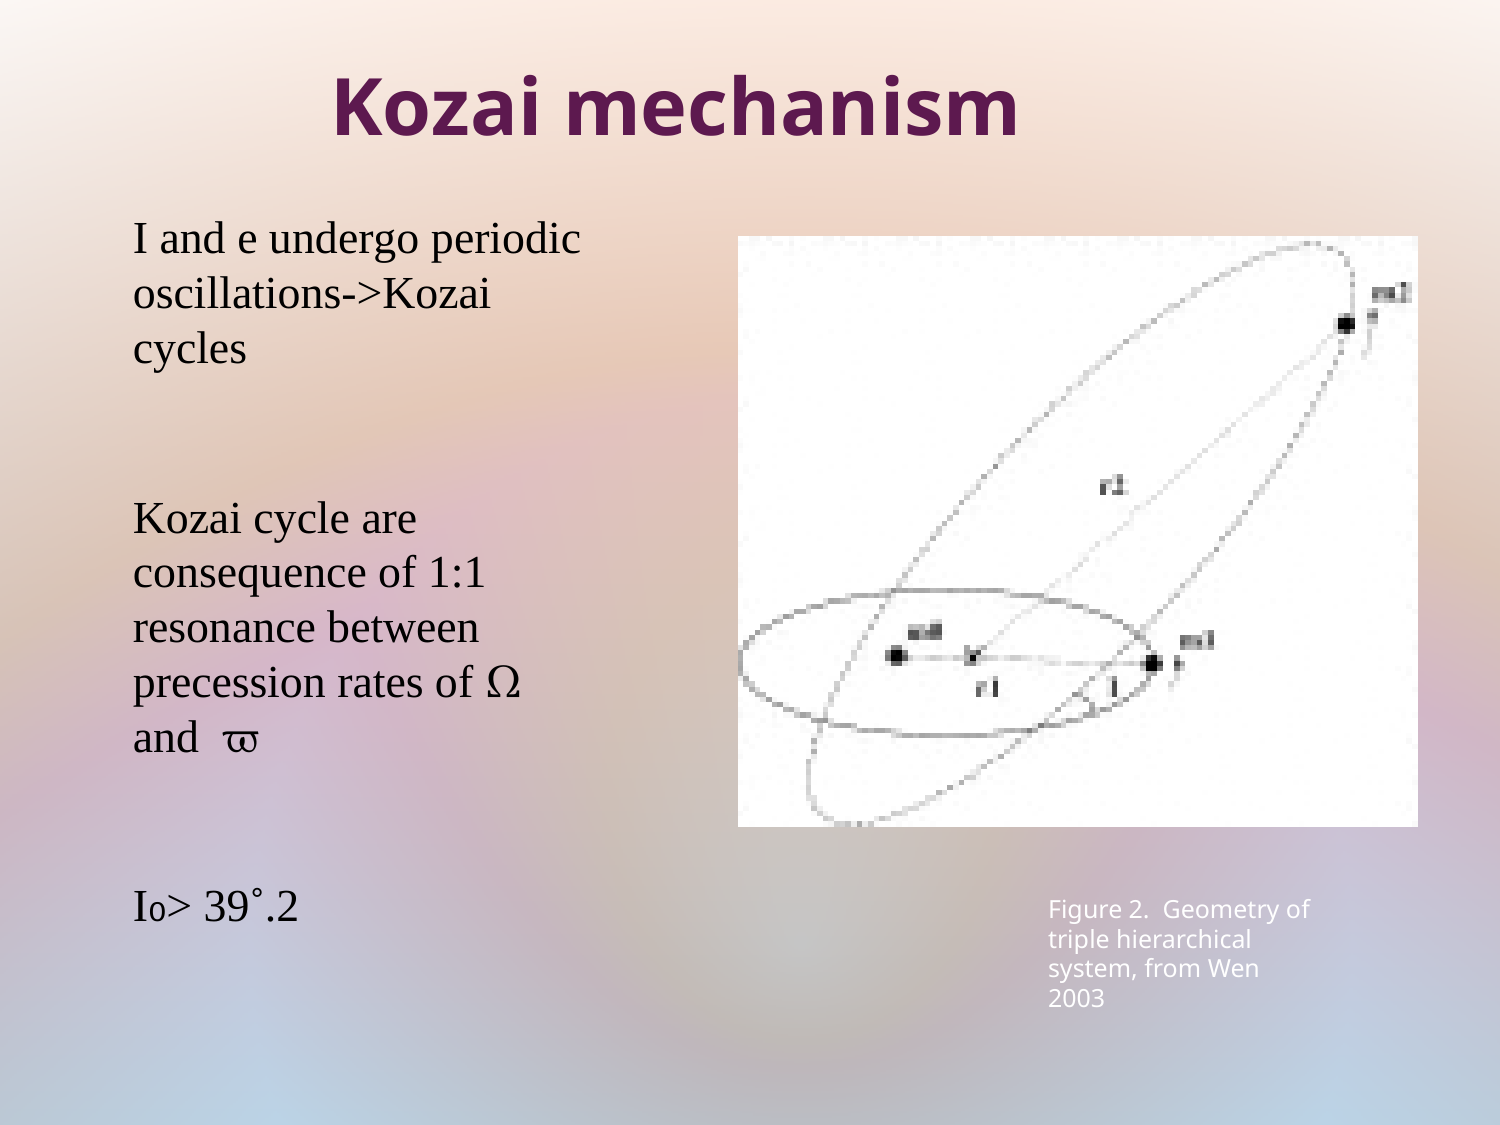

# Kozai mechanism
I and e undergo periodic oscillations->Kozai cycles
Kozai cycle are consequence of 1:1 resonance between precession rates of  and 
I₀> 39˚.2
Figure 2. Geometry of triple hierarchical system, from Wen 2003